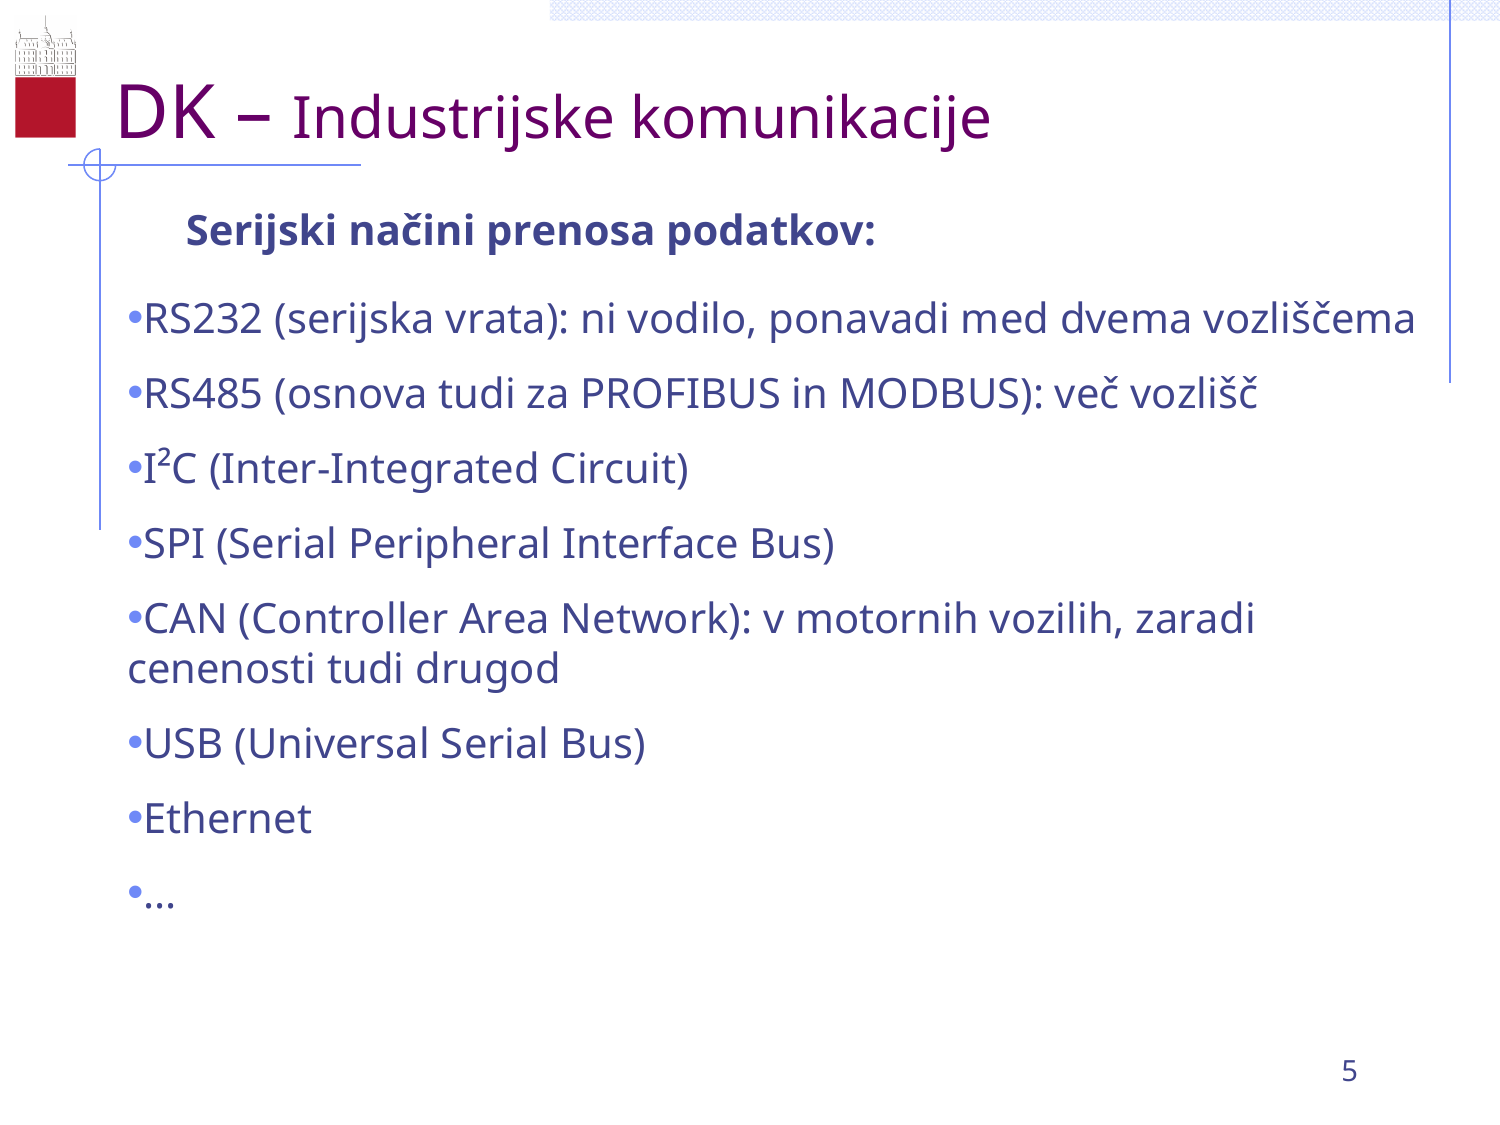

DK – Industrijske komunikacije
# Serijski načini prenosa podatkov:
RS232 (serijska vrata): ni vodilo, ponavadi med dvema vozliščema
RS485 (osnova tudi za PROFIBUS in MODBUS): več vozlišč
I²C (Inter-Integrated Circuit)
SPI (Serial Peripheral Interface Bus)
CAN (Controller Area Network): v motornih vozilih, zaradi cenenosti tudi drugod
USB (Universal Serial Bus)
Ethernet
...